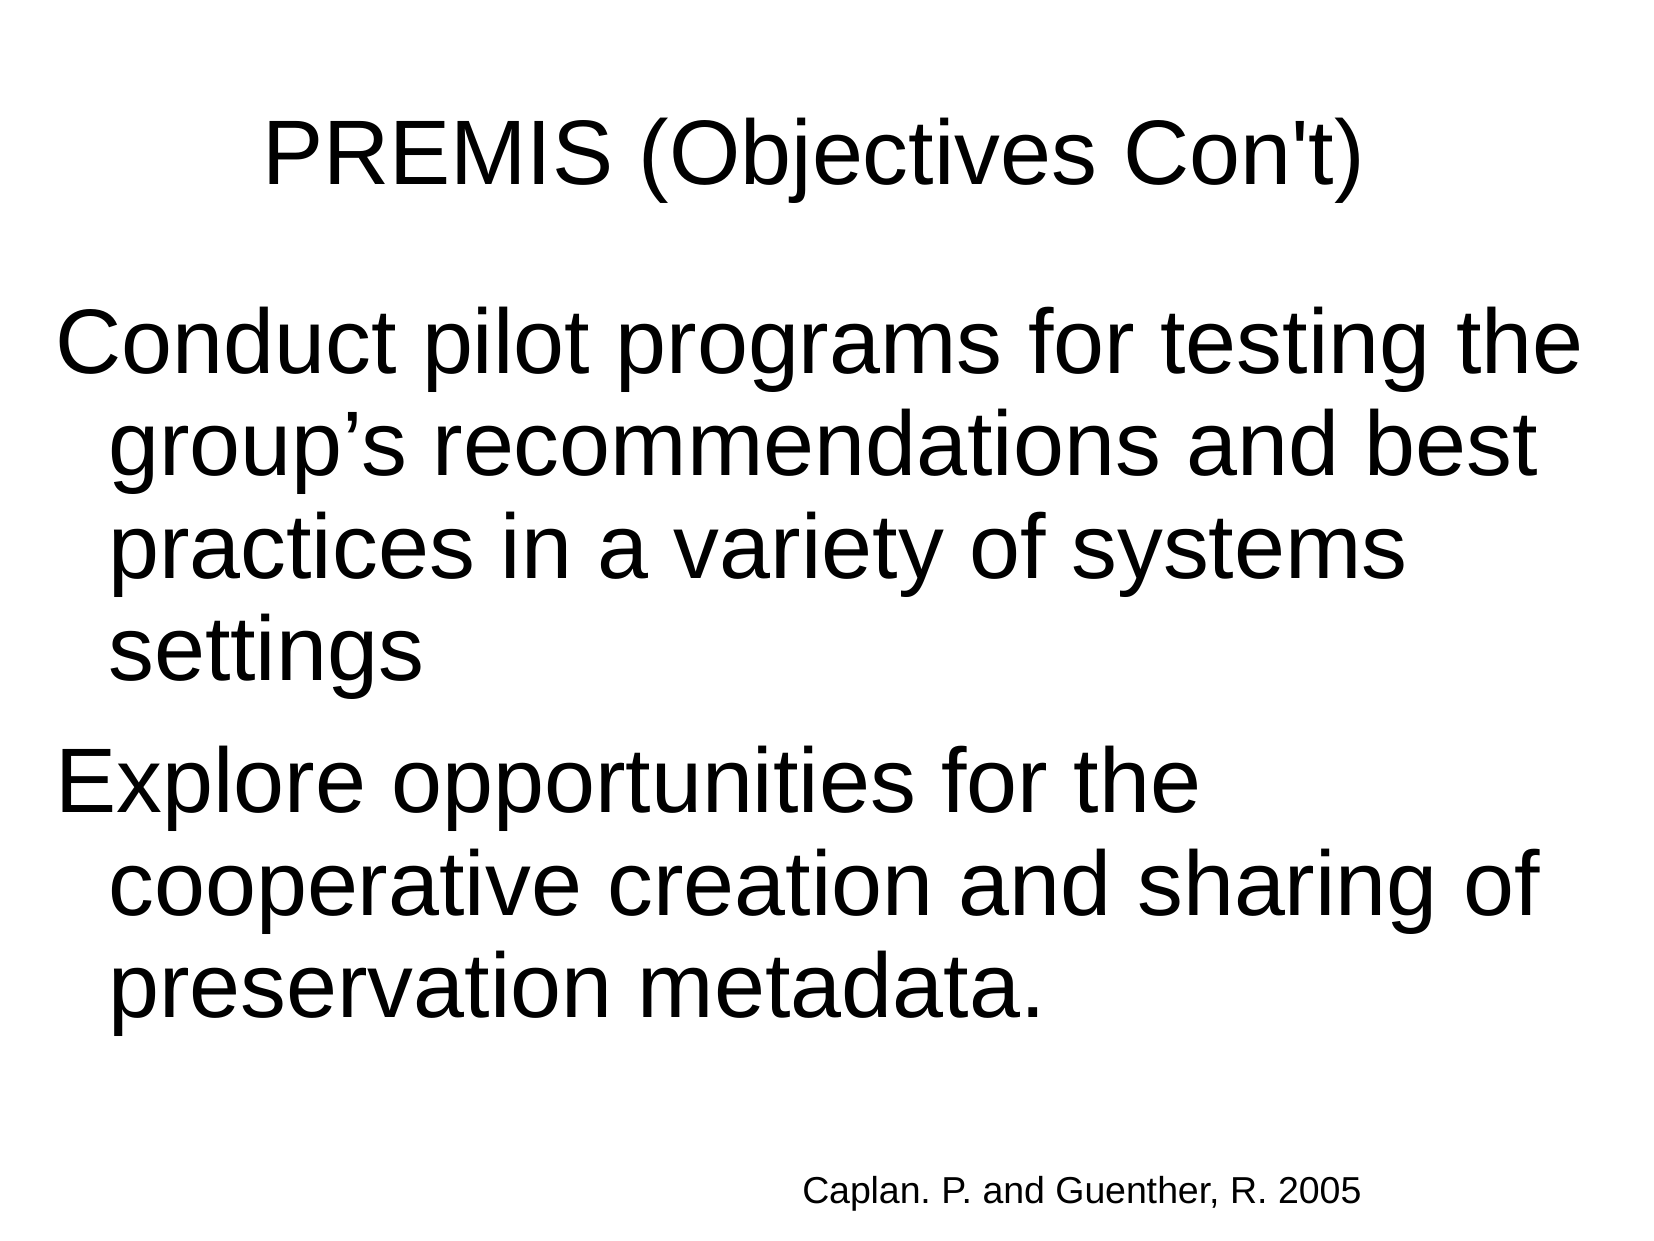

# PREMIS (Objectives Con't)
Conduct pilot programs for testing the group’s recommendations and best practices in a variety of systems settings
Explore opportunities for the cooperative creation and sharing of preservation metadata.
Caplan. P. and Guenther, R. 2005